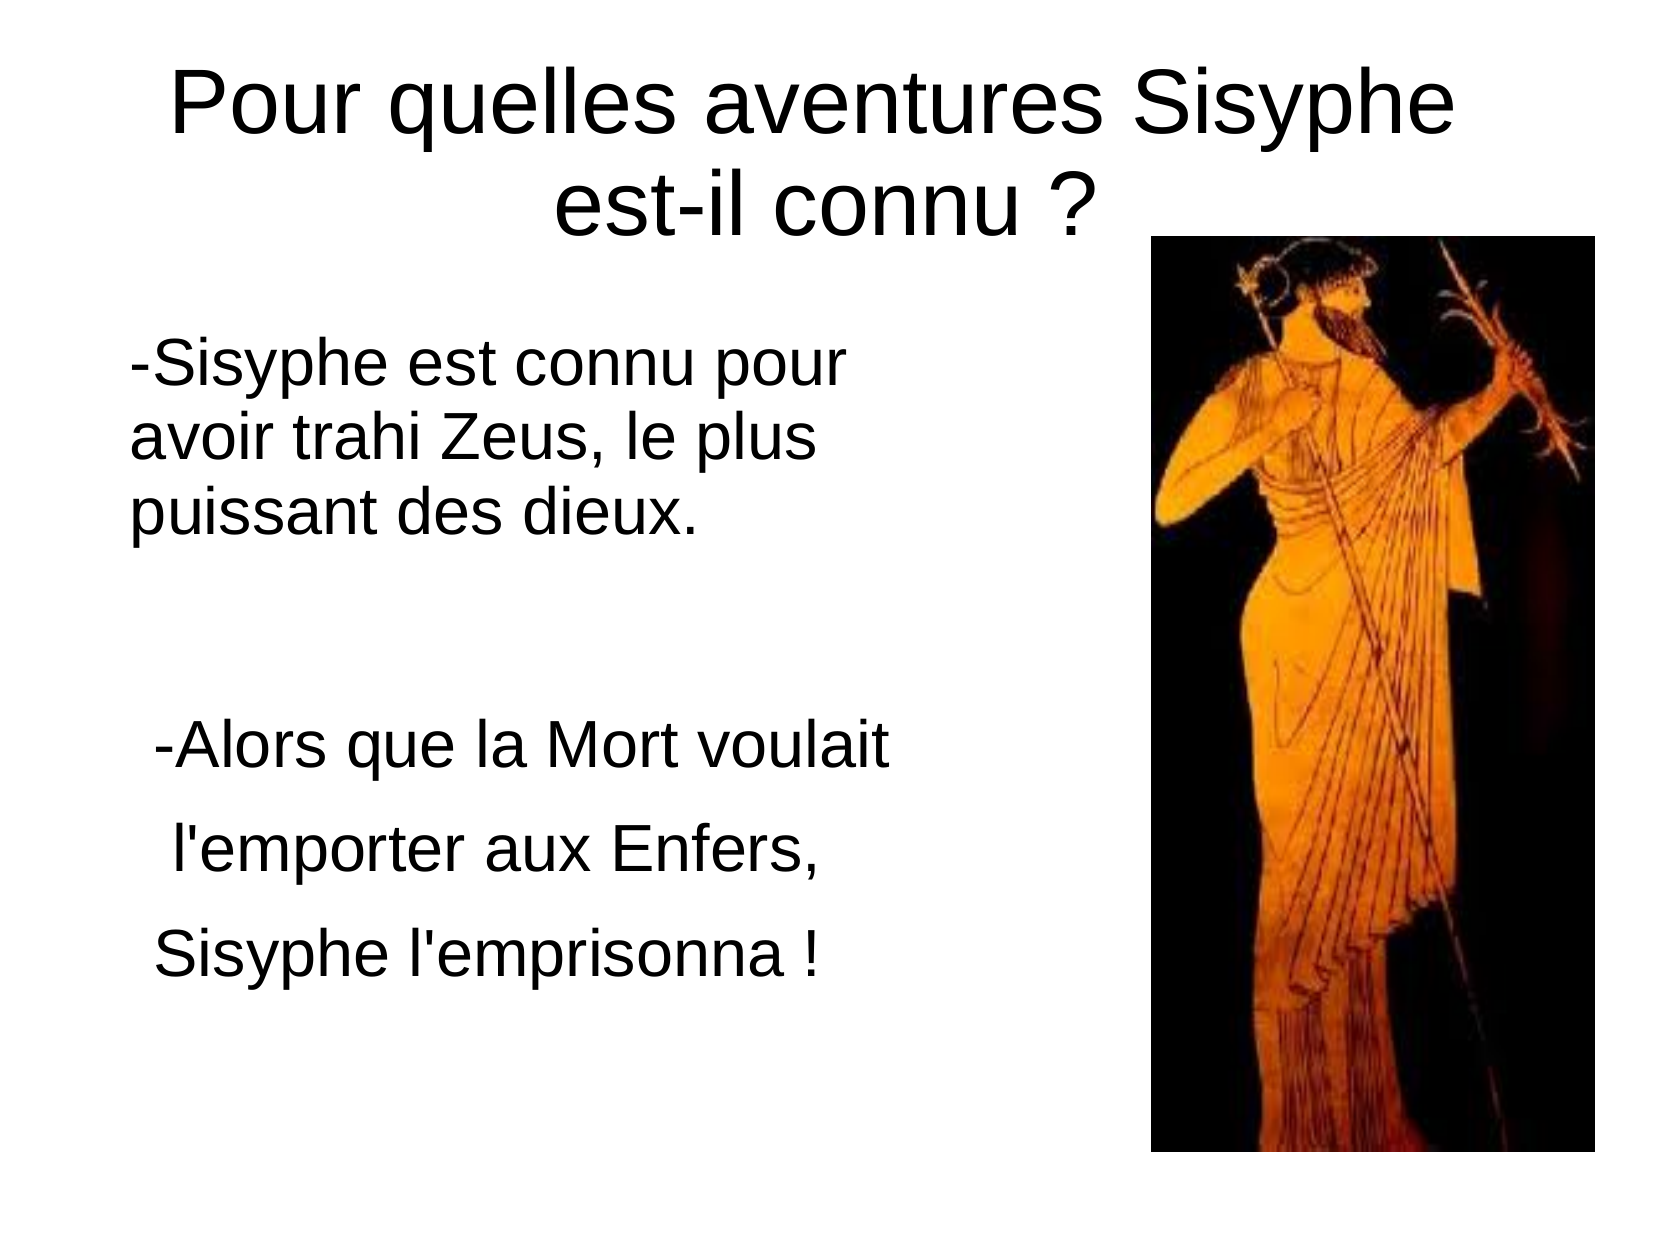

# Pour quelles aventures Sisyphe est-il connu ?
-Alors que la Mort voulait
 l'emporter aux Enfers,
Sisyphe l'emprisonna !
-Sisyphe est connu pour avoir trahi Zeus, le plus puissant des dieux.